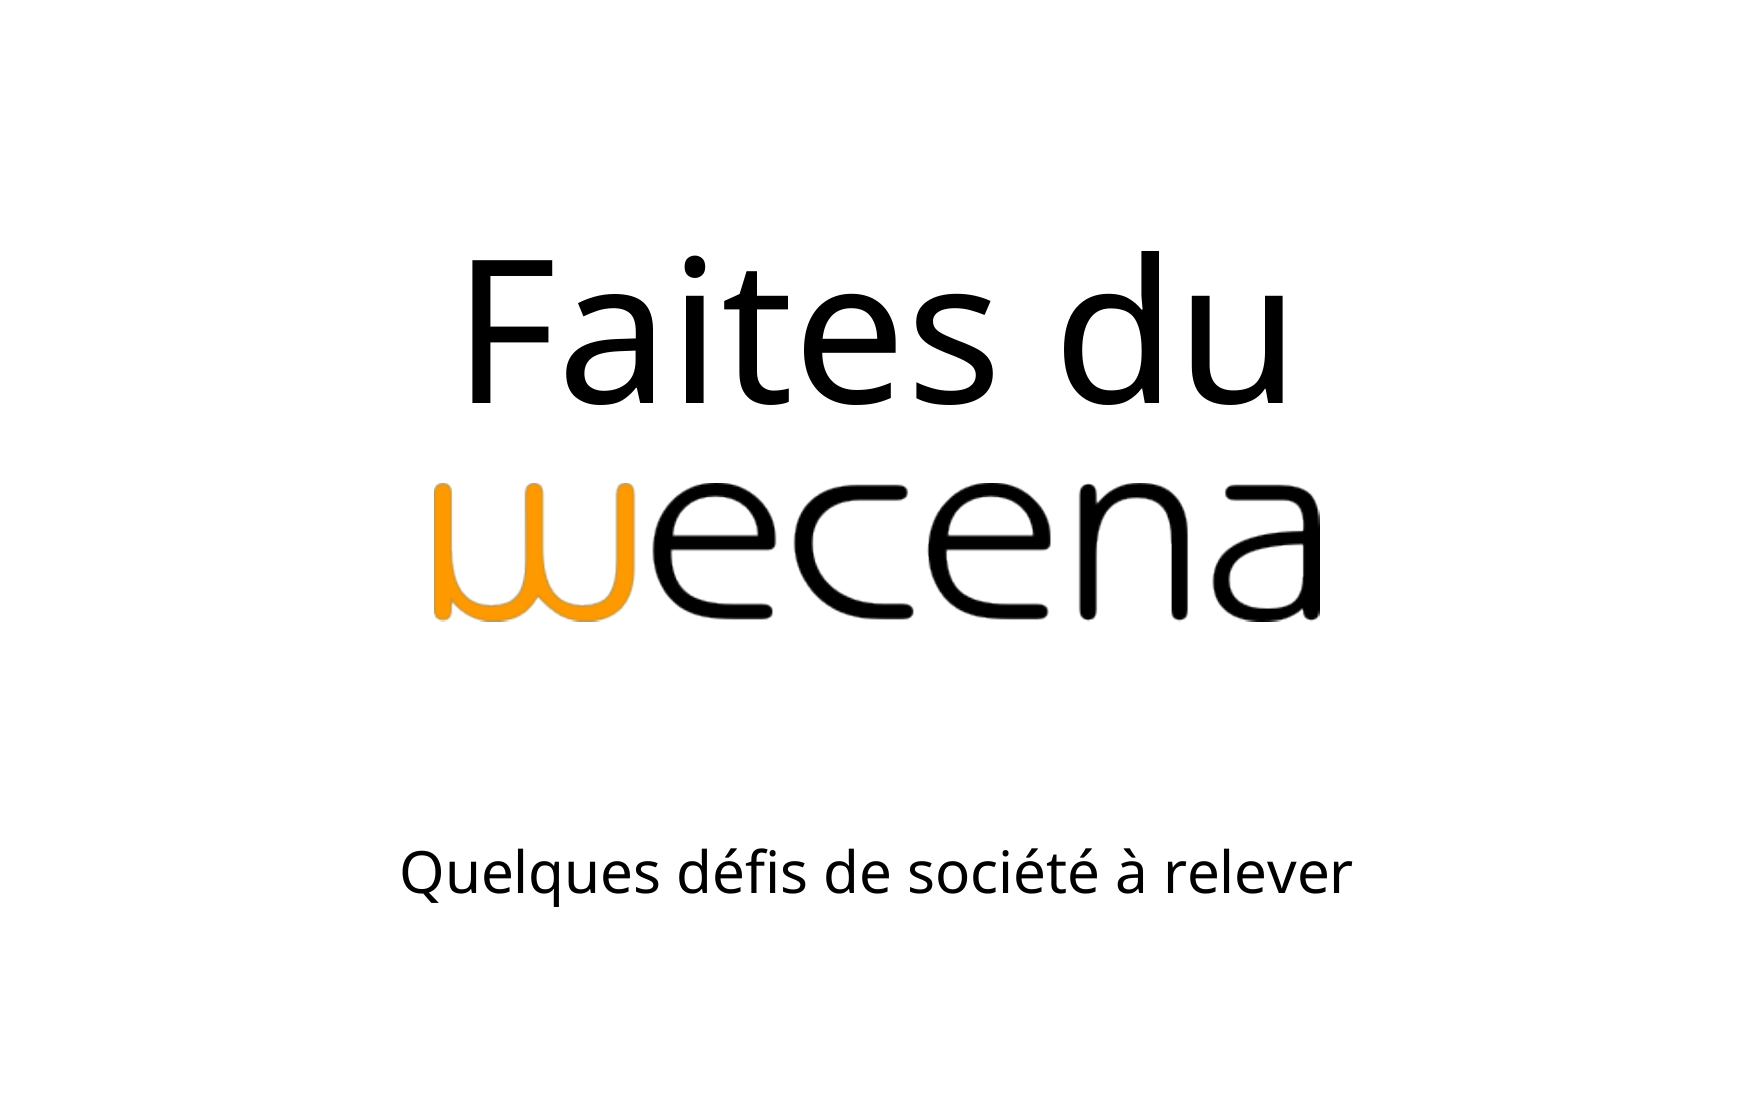

Faites du
# Quelques défis de société à relever